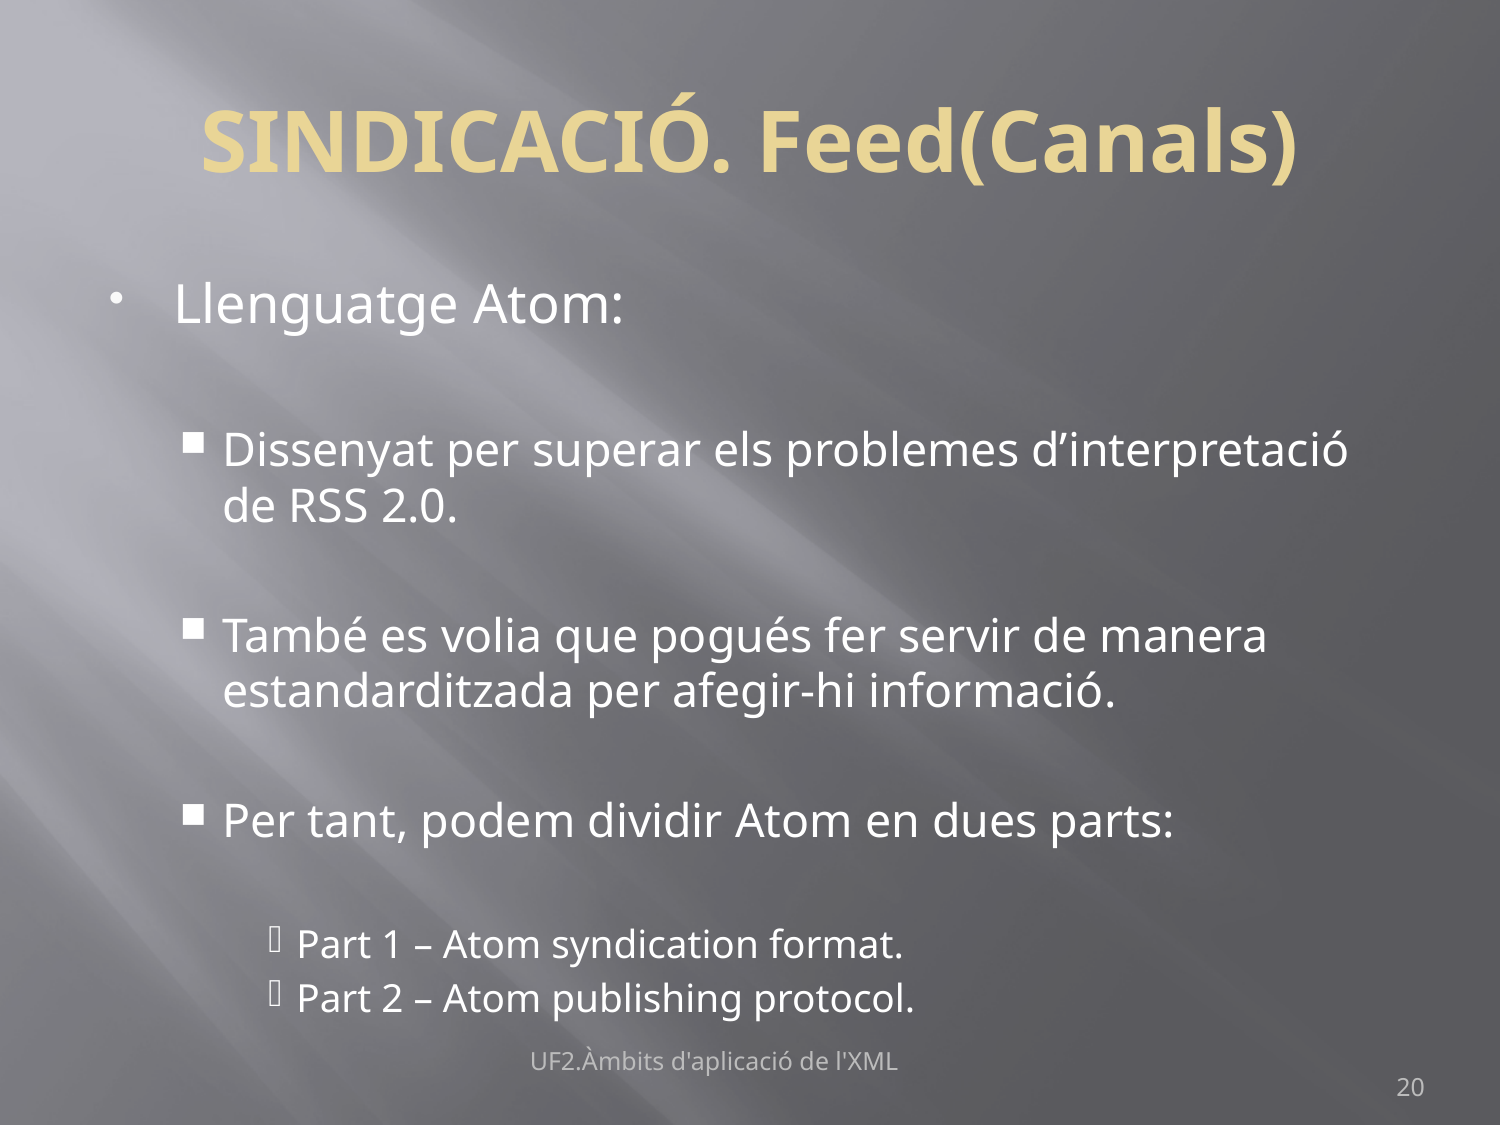

# SINDICACIÓ. Feed(Canals)
Llenguatge Atom:
Dissenyat per superar els problemes d’interpretació de RSS 2.0.
També es volia que pogués fer servir de manera estandarditzada per afegir-hi informació.
Per tant, podem dividir Atom en dues parts:
Part 1 – Atom syndication format.
Part 2 – Atom publishing protocol.
UF2.Àmbits d'aplicació de l'XML